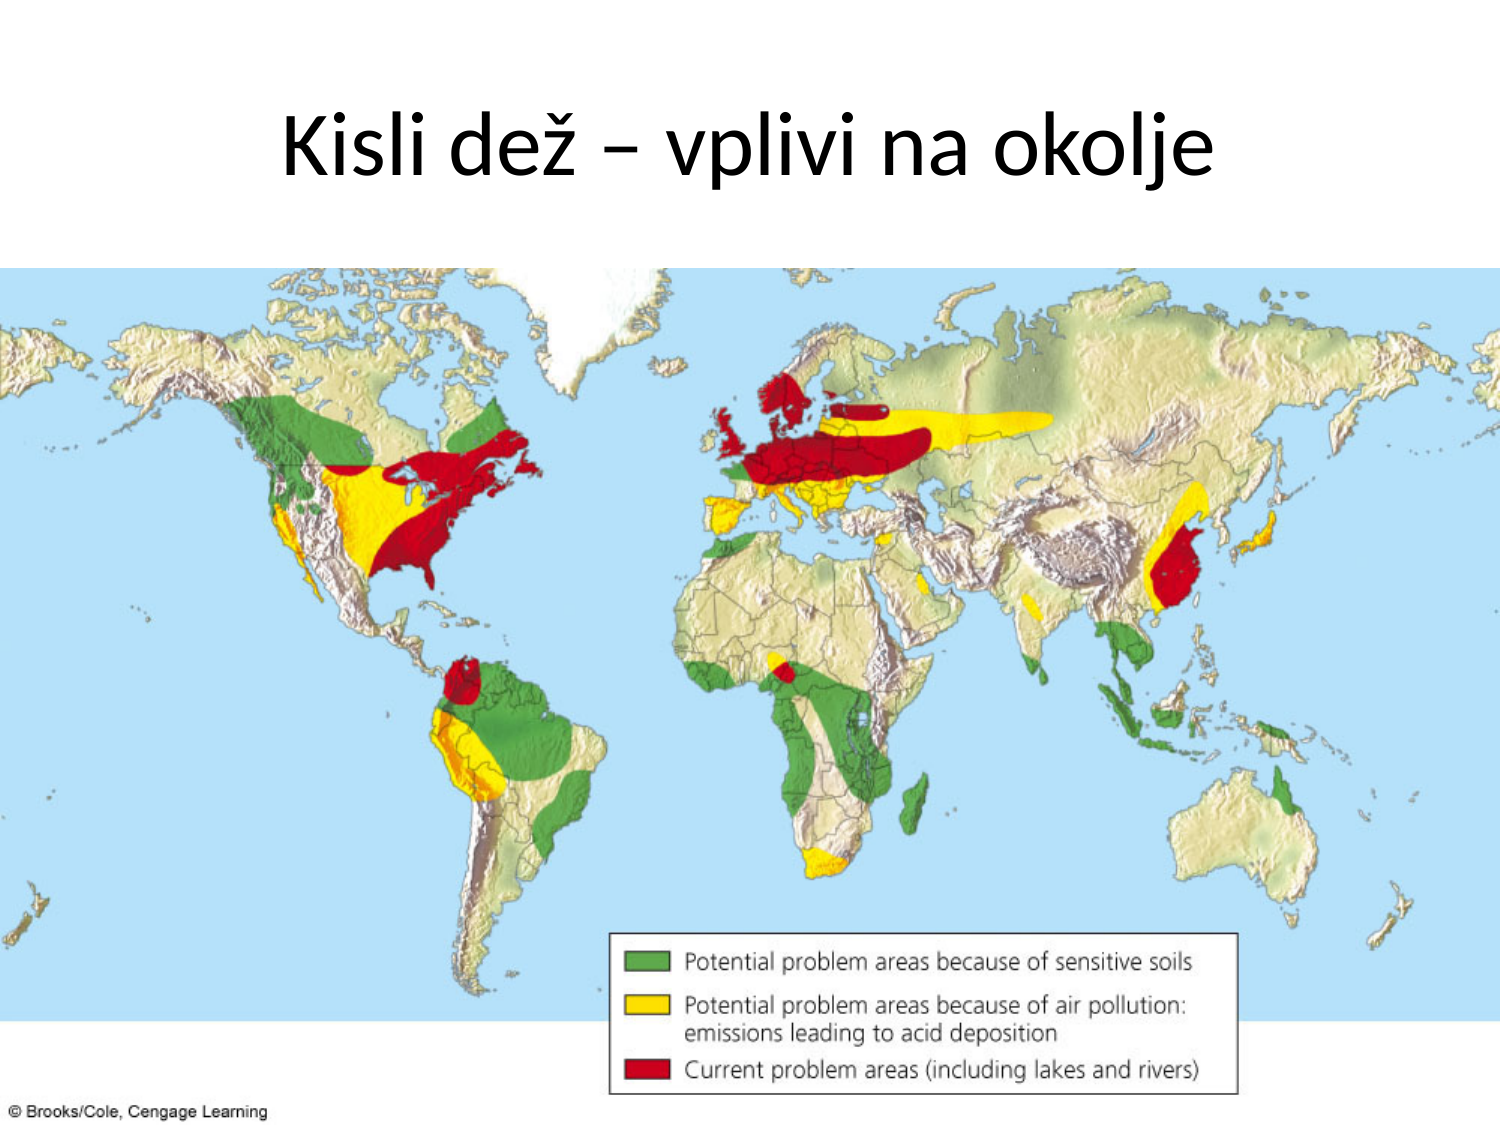

# Kisli dež – vplivi na okolje